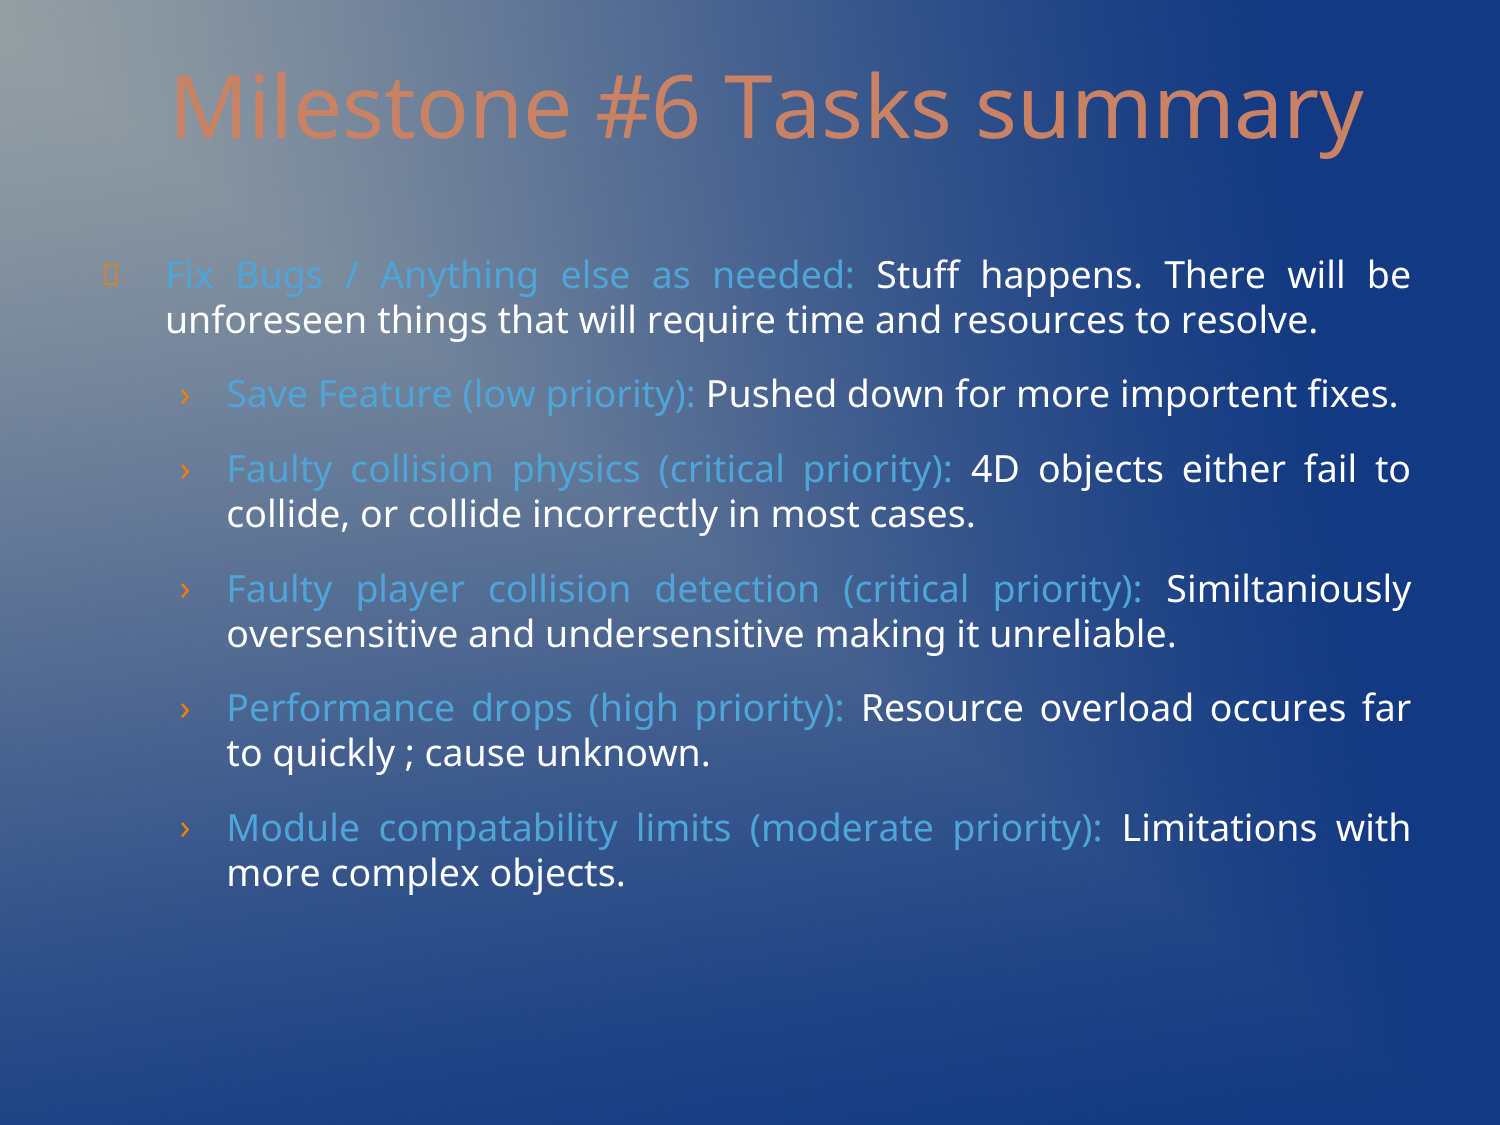

# Milestone #6 Tasks summary
Fix Bugs / Anything else as needed: Stuff happens. There will be unforeseen things that will require time and resources to resolve.
Save Feature (low priority): Pushed down for more importent fixes.
Faulty collision physics (critical priority): 4D objects either fail to collide, or collide incorrectly in most cases.
Faulty player collision detection (critical priority): Similtaniously oversensitive and undersensitive making it unreliable.
Performance drops (high priority): Resource overload occures far to quickly ; cause unknown.
Module compatability limits (moderate priority): Limitations with more complex objects.